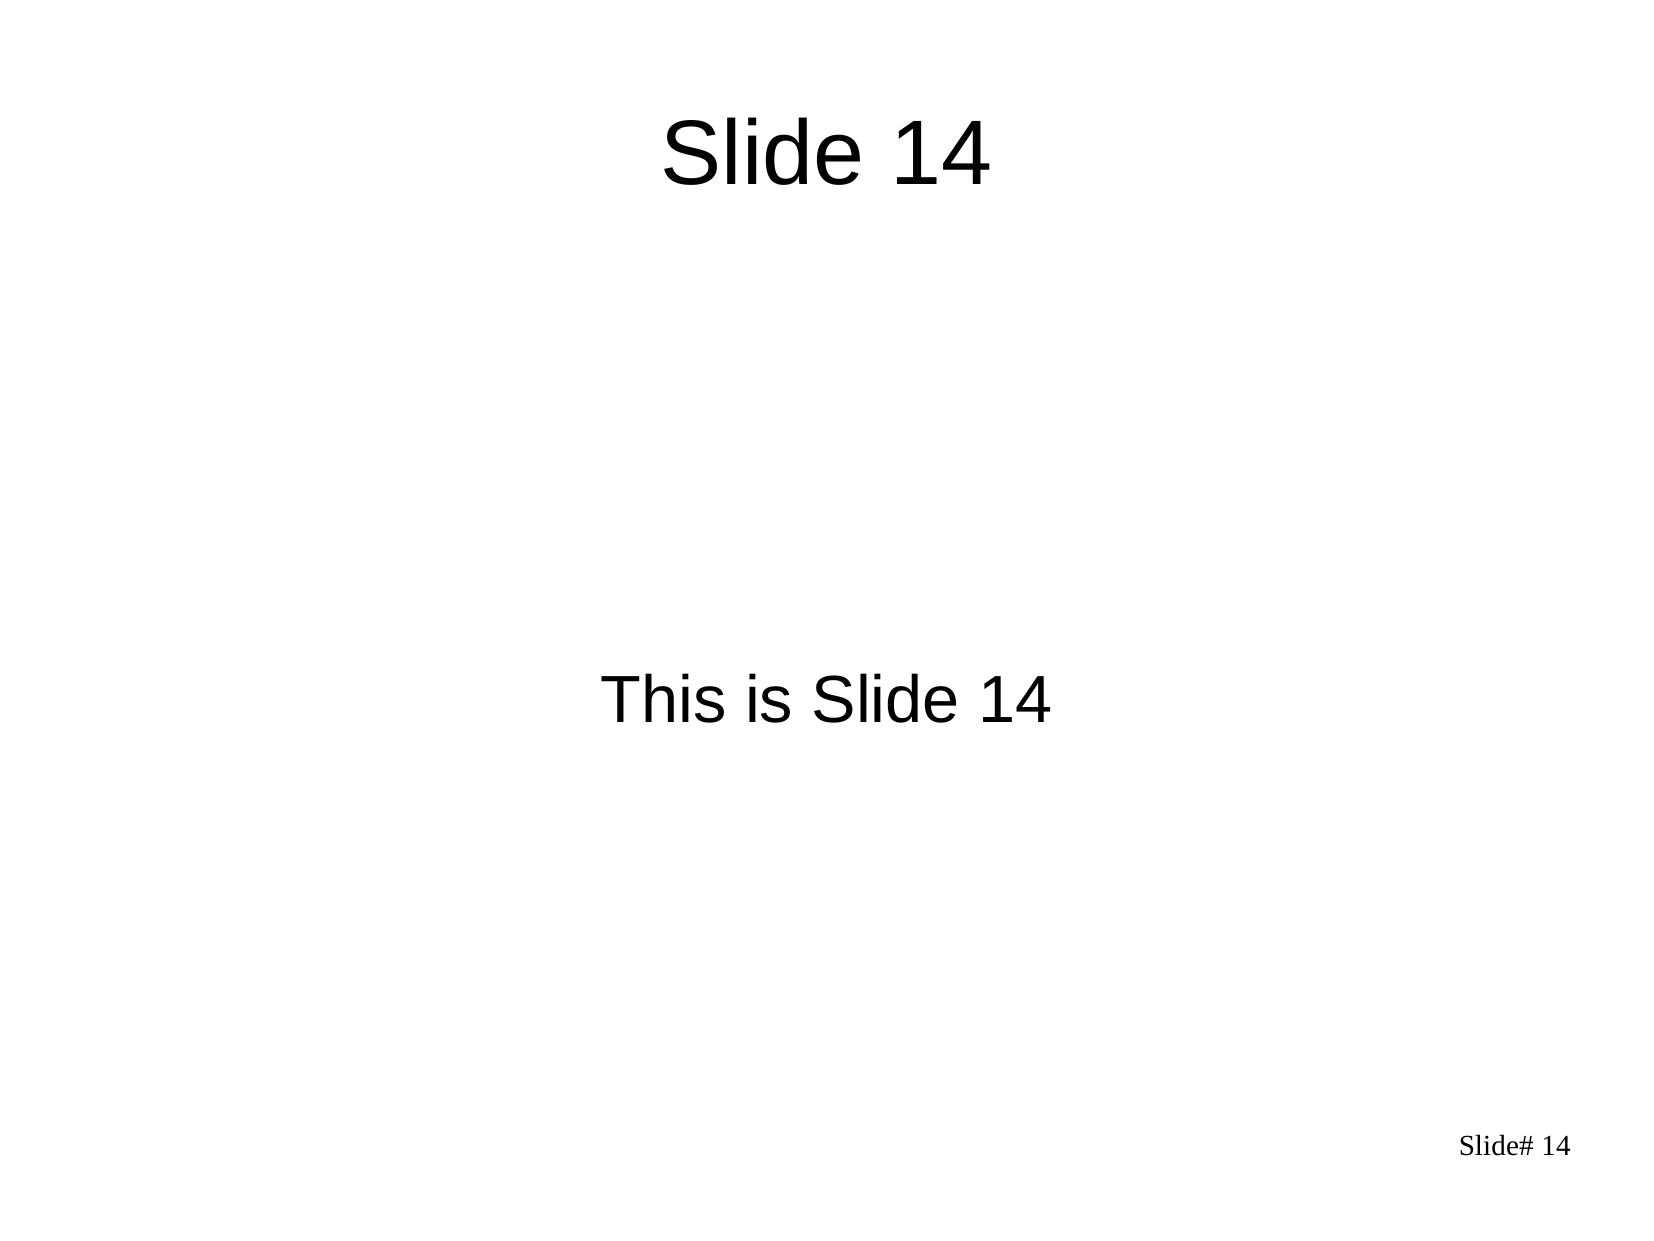

# Slide 14
This is Slide 14
14